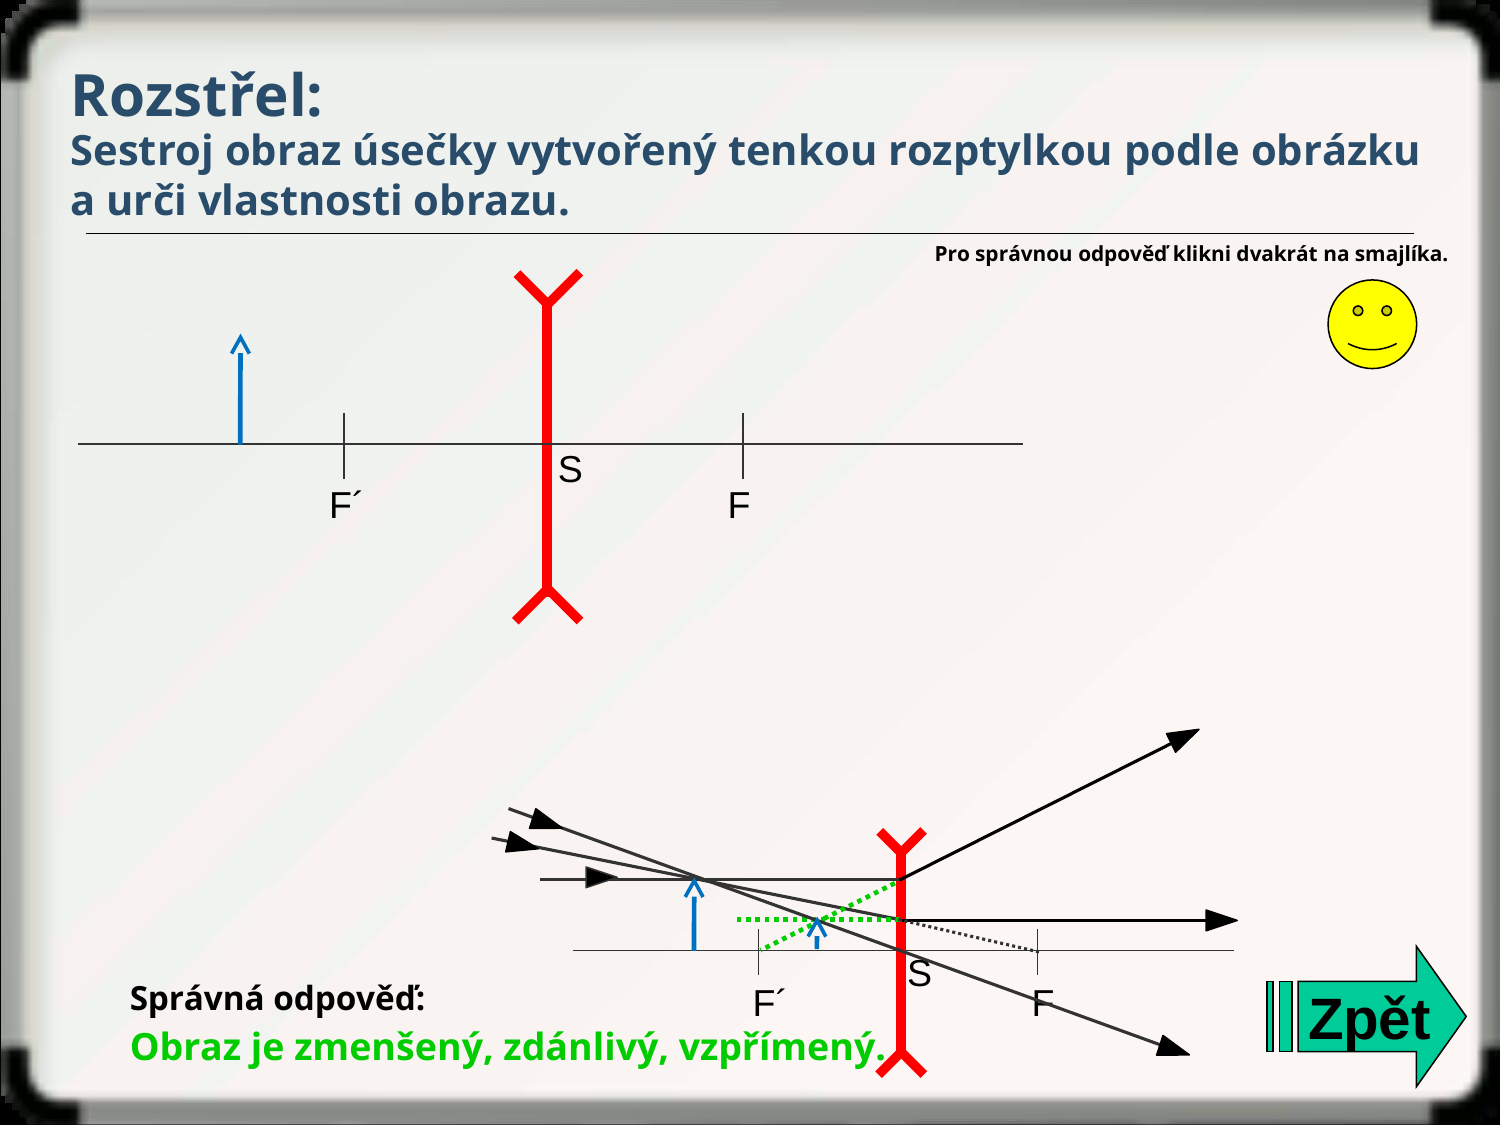

Rozstřel:
Sestroj obraz úsečky vytvořený tenkou rozptylkou podle obrázku
a urči vlastnosti obrazu.
Pro správnou odpověď klikni dvakrát na smajlíka.
S
F´
F
S
F´
F
Obraz je zmenšený, zdánlivý, vzpřímený.
Zpět
Správná odpověď: